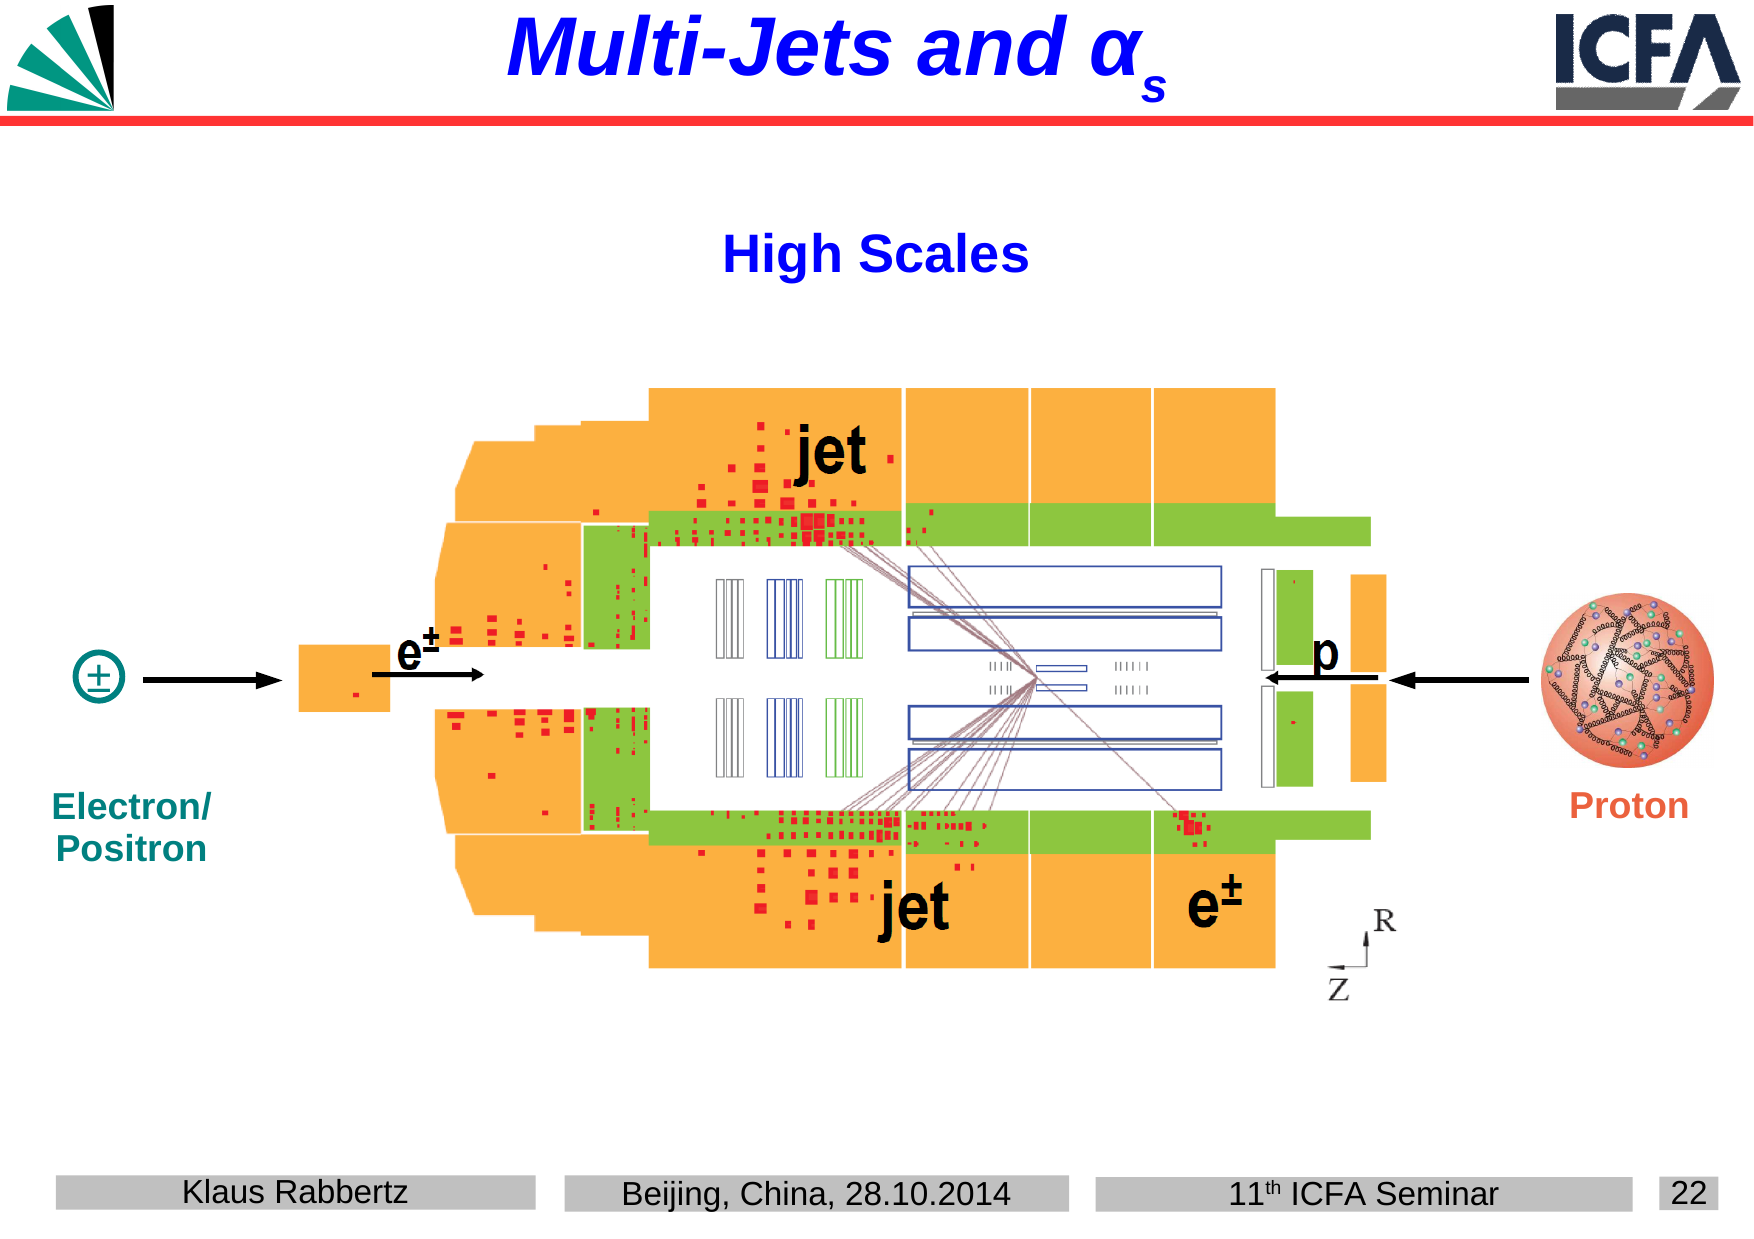

# Multi-Jets and αs
High Scales
±
Proton
Electron/
Positron